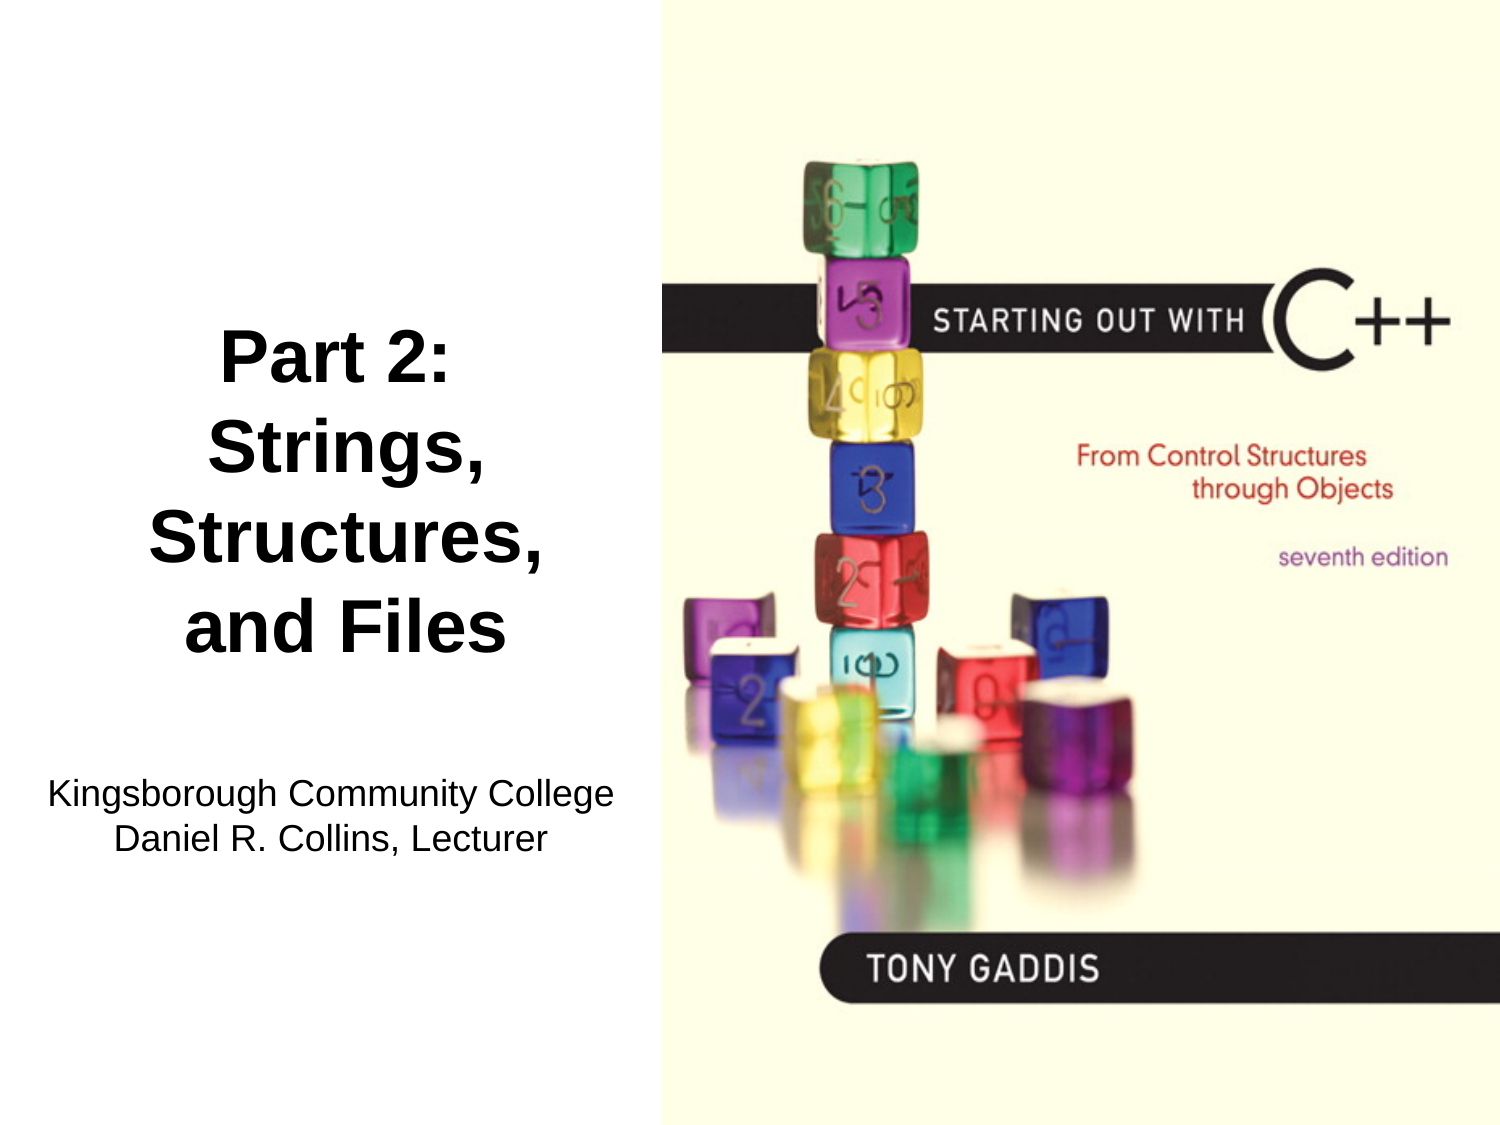

Part 2:
Strings, Structures,
and Files
Kingsborough Community College
Daniel R. Collins, Lecturer